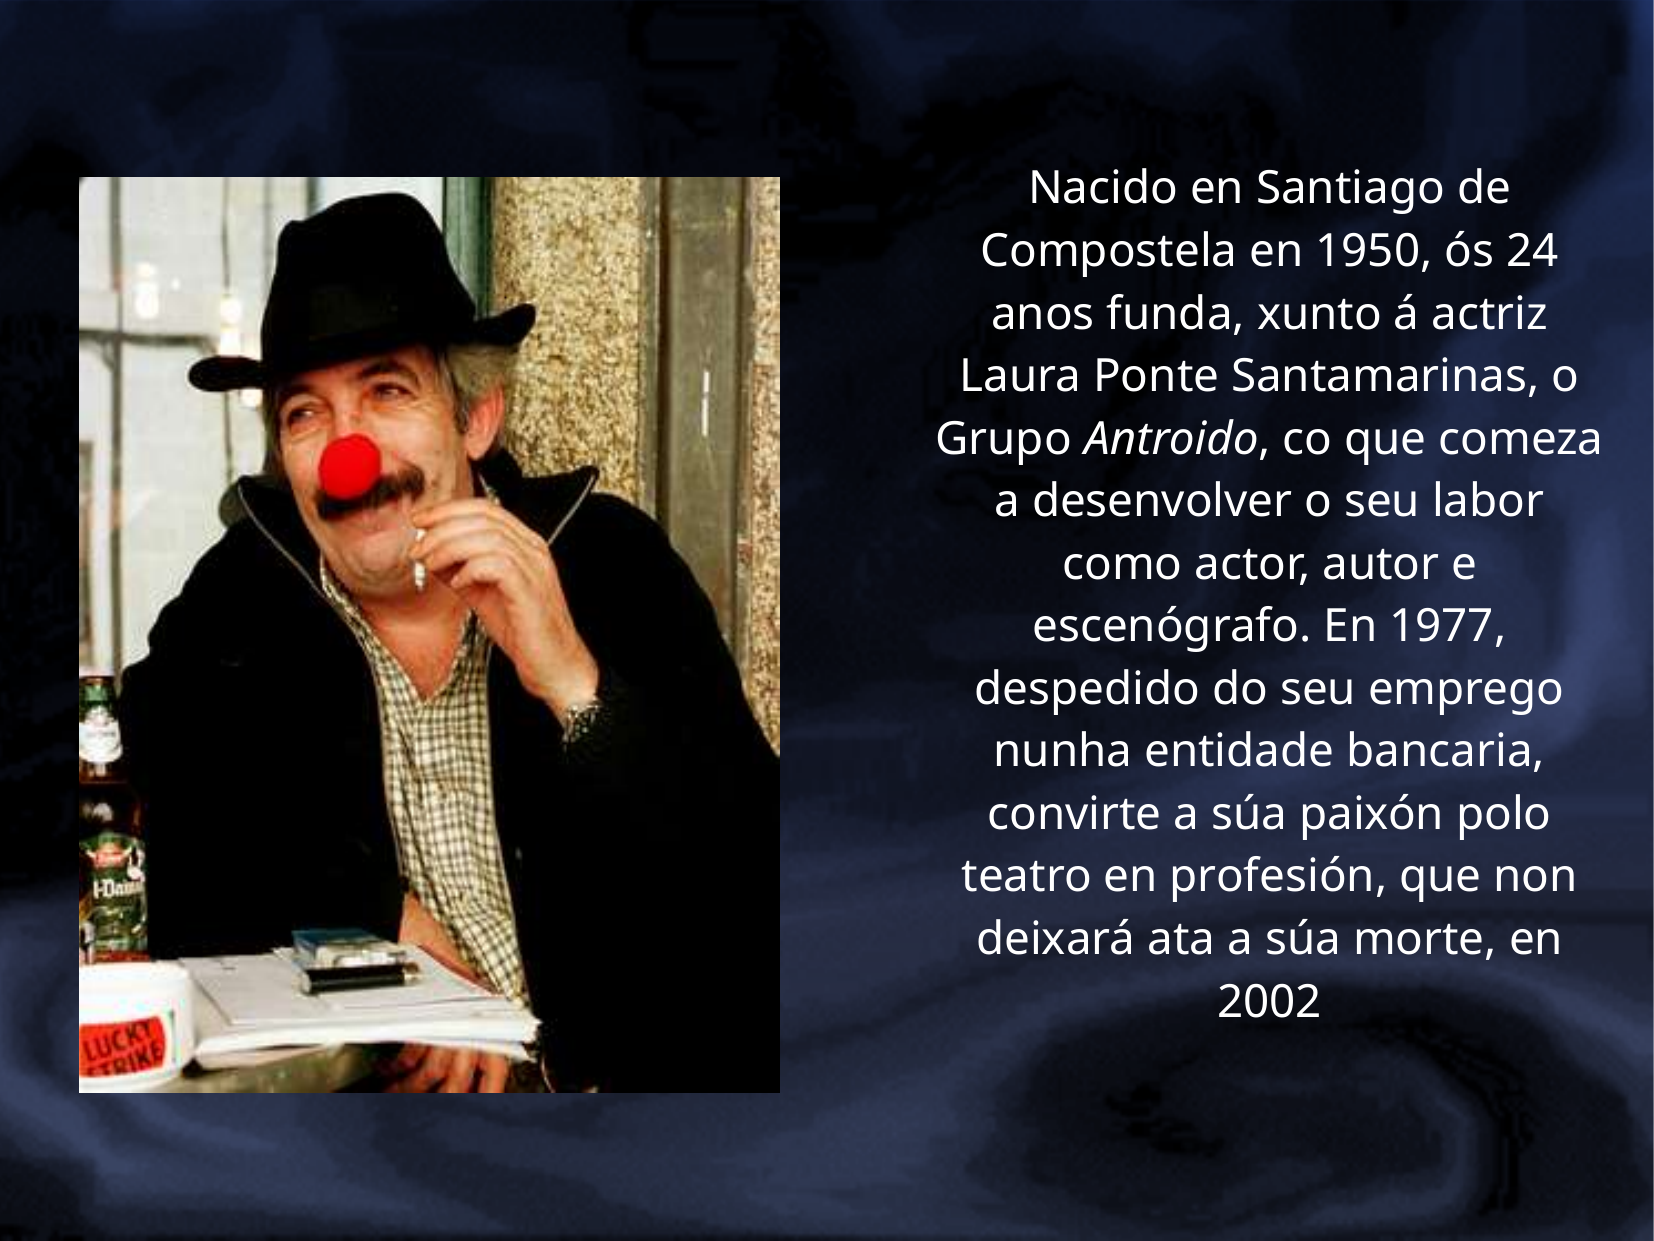

Nacido en Santiago de Compostela en 1950, ós 24 anos funda, xunto á actriz Laura Ponte Santamarinas, o Grupo Antroido, co que comeza a desenvolver o seu labor como actor, autor e escenógrafo. En 1977, despedido do seu emprego nunha entidade bancaria, convirte a súa paixón polo teatro en profesión, que non deixará ata a súa morte, en 2002